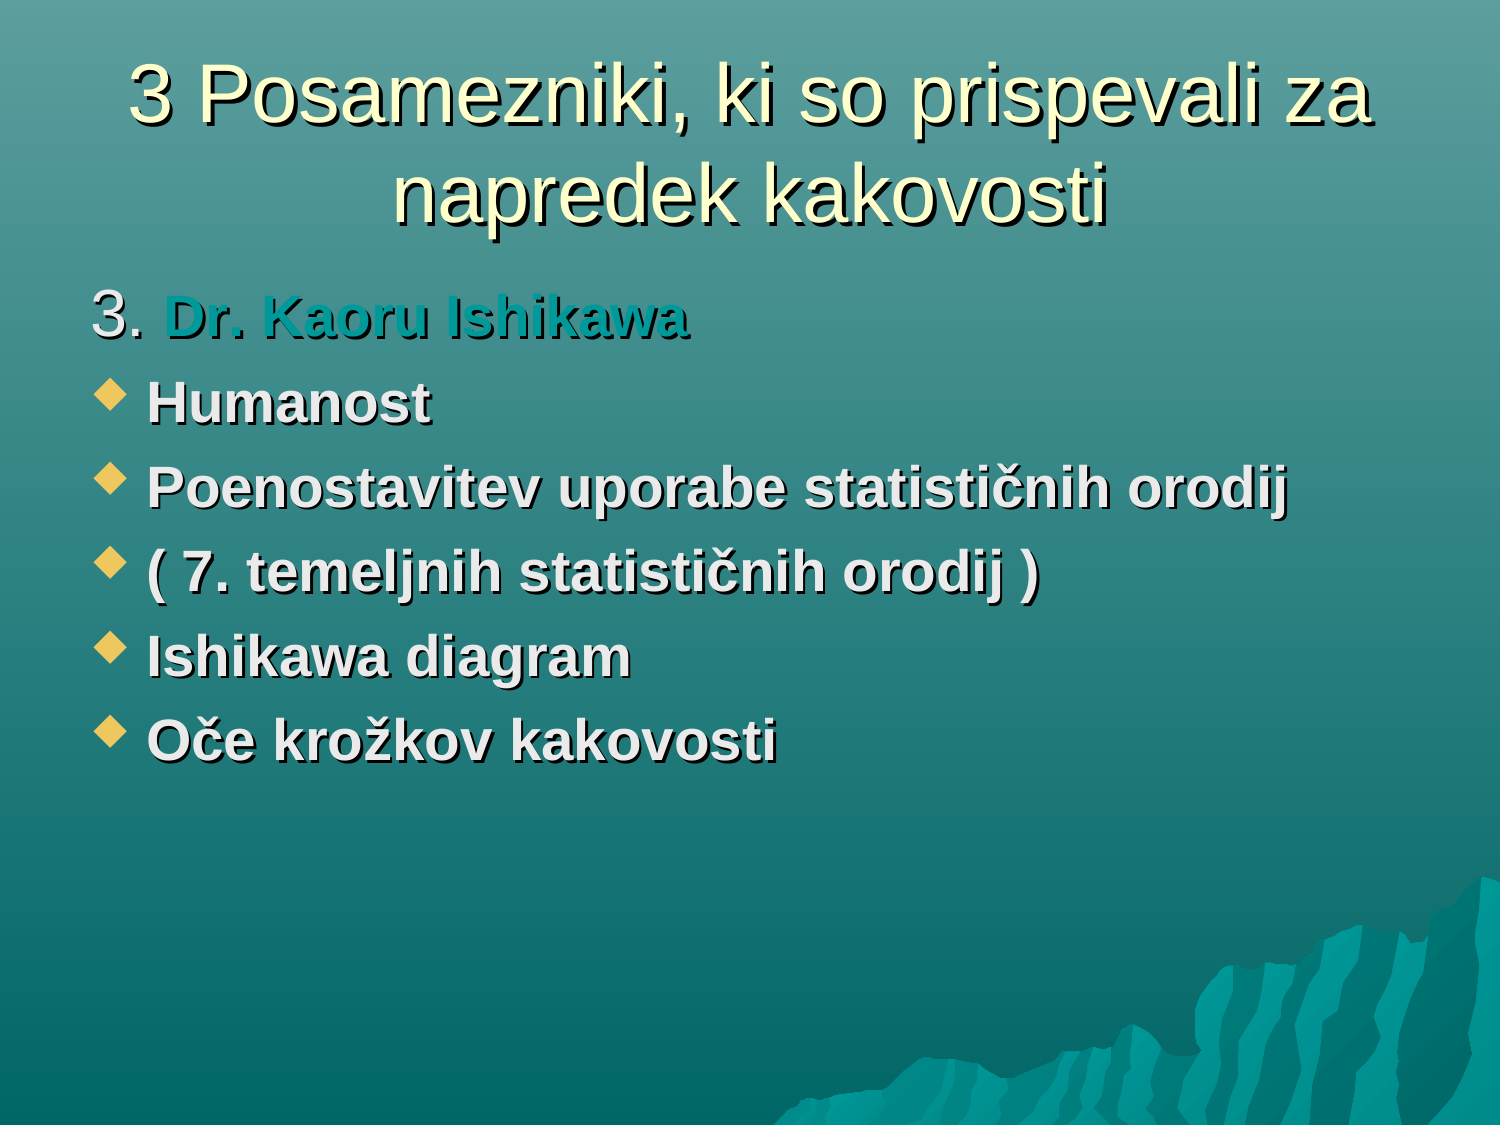

# 3 Posamezniki, ki so prispevali za napredek kakovosti
3. Dr. Kaoru Ishikawa
Humanost
Poenostavitev uporabe statističnih orodij
( 7. temeljnih statističnih orodij )
Ishikawa diagram
Oče krožkov kakovosti